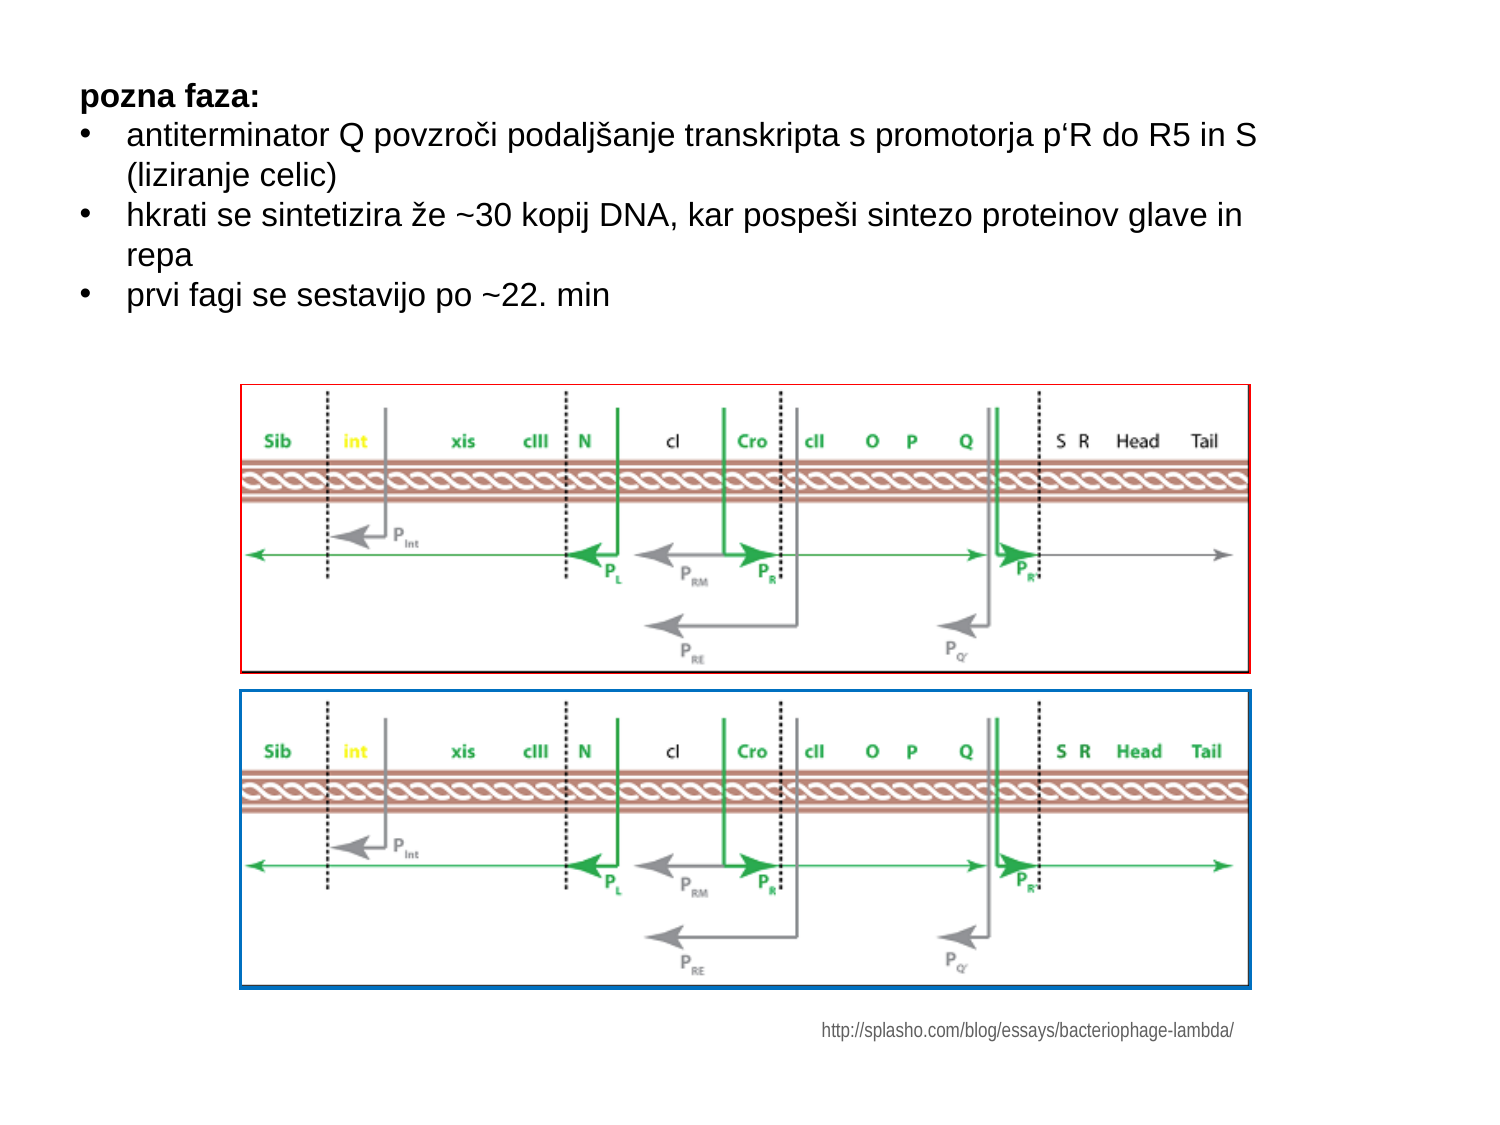

pozna faza:
antiterminator Q povzroči podaljšanje transkripta s promotorja p‘R do R5 in S (liziranje celic)
hkrati se sintetizira že ~30 kopij DNA, kar pospeši sintezo proteinov glave in repa
prvi fagi se sestavijo po ~22. min
http://splasho.com/blog/essays/bacteriophage-lambda/